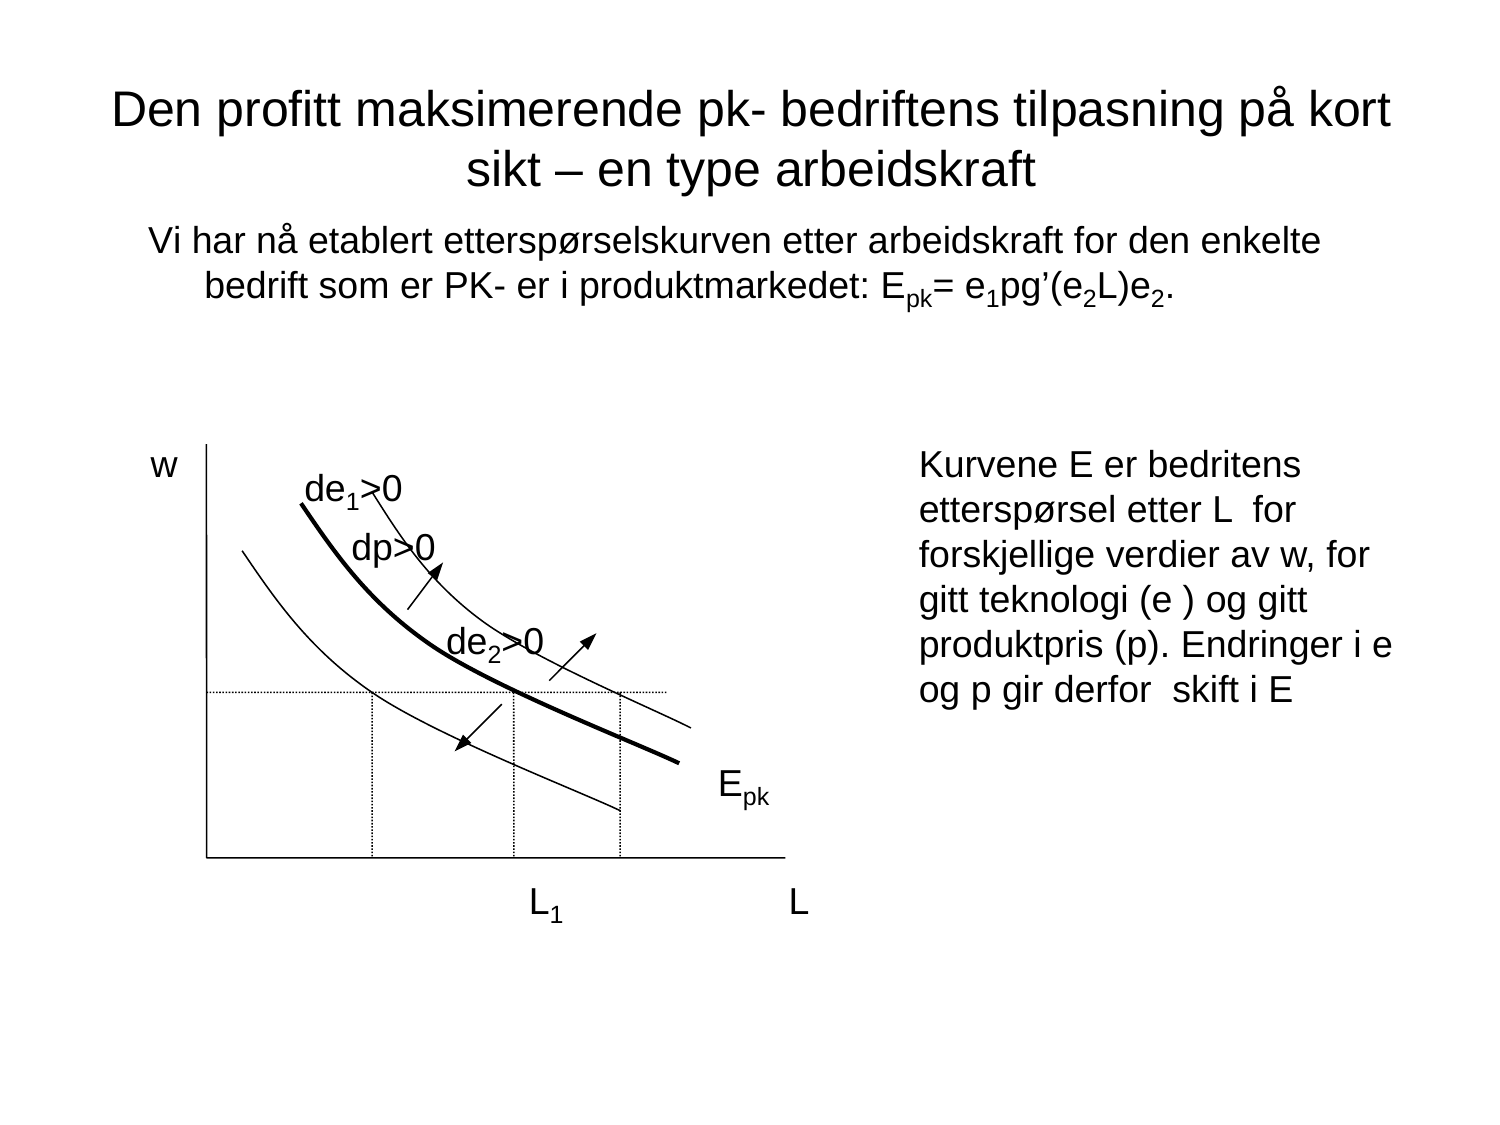

# Den profitt maksimerende pk- bedriftens tilpasning på kort sikt – en type arbeidskraft
Vi har nå etablert etterspørselskurven etter arbeidskraft for den enkelte bedrift som er PK- er i produktmarkedet: Epk= e1pg’(e2L)e2.
w
Kurvene E er bedritens etterspørsel etter L for forskjellige verdier av w, for gitt teknologi (e ) og gitt produktpris (p). Endringer i e og p gir derfor skift i E
de1>0
dp>0
de2>0
Epk
L1
L